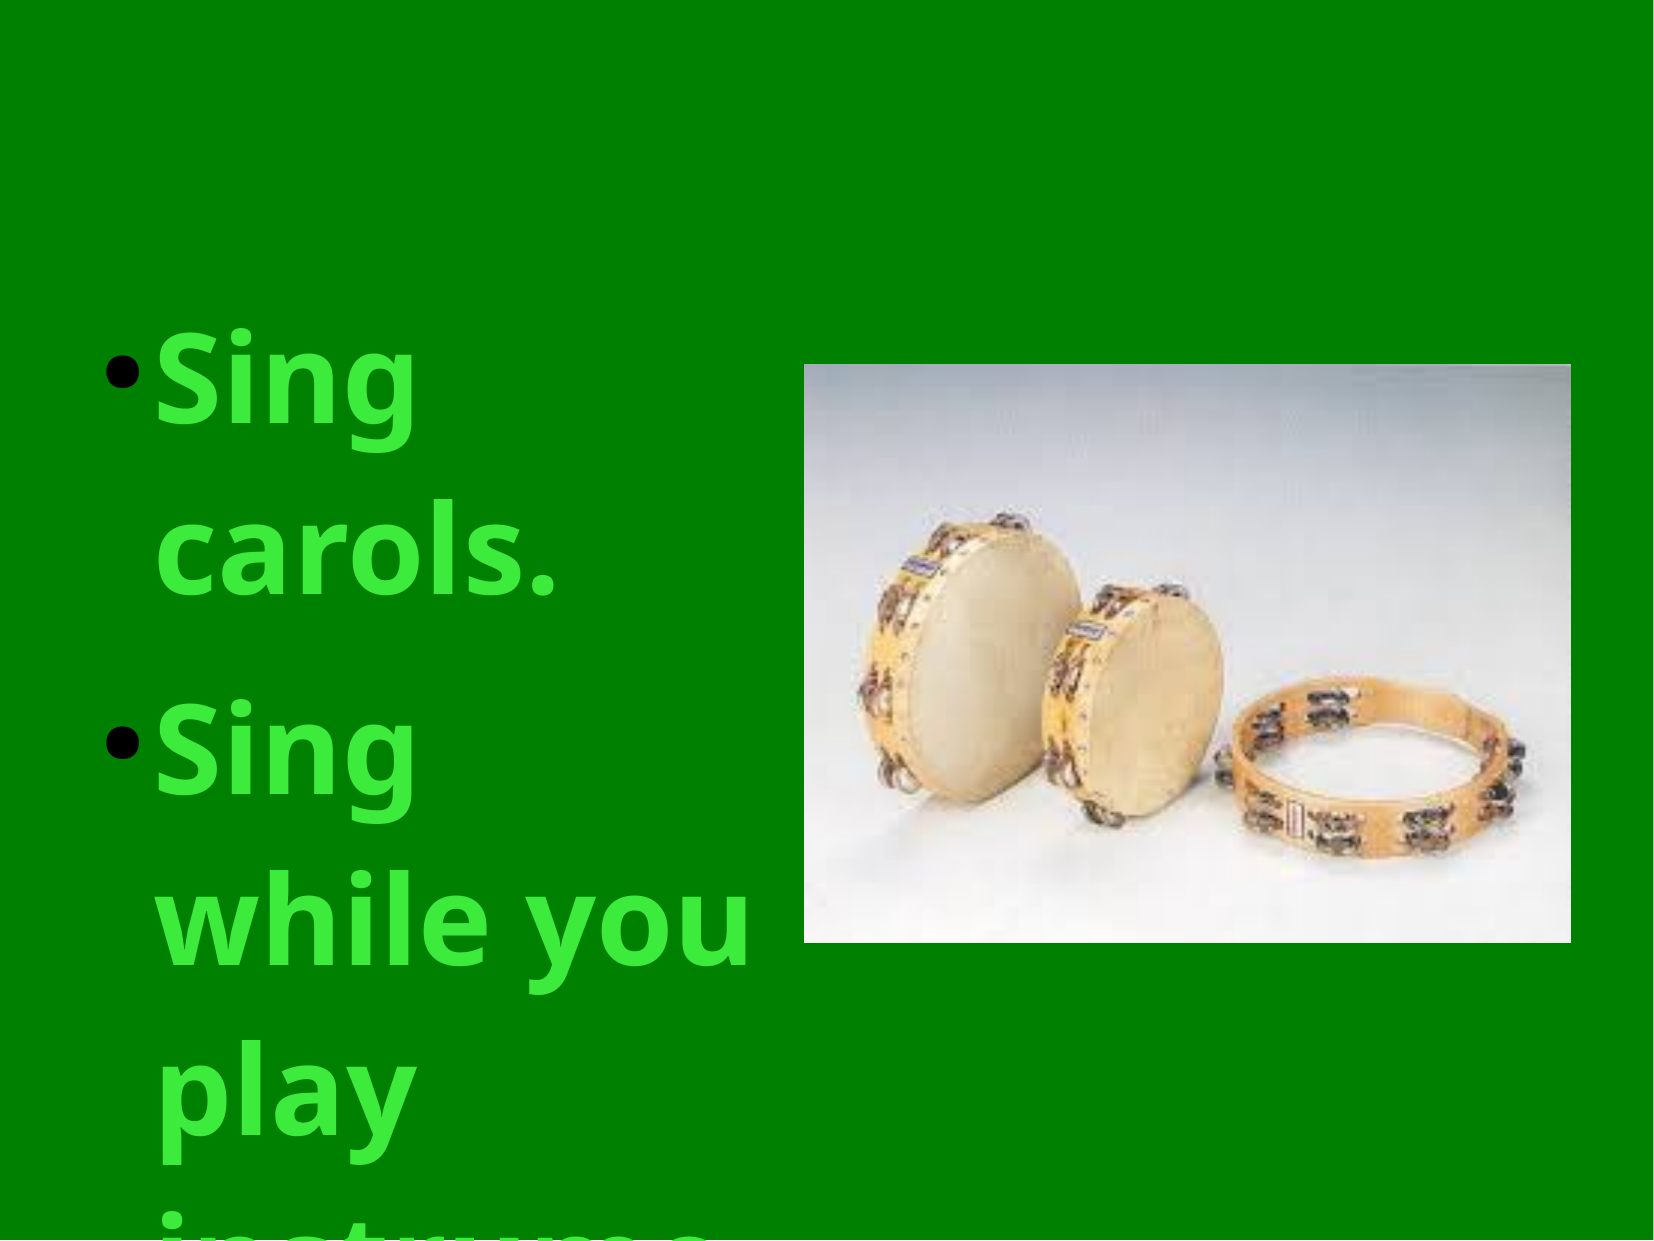

#
Sing carols.
Sing while you play instruments.
At lunchtime, the whole family eats together.